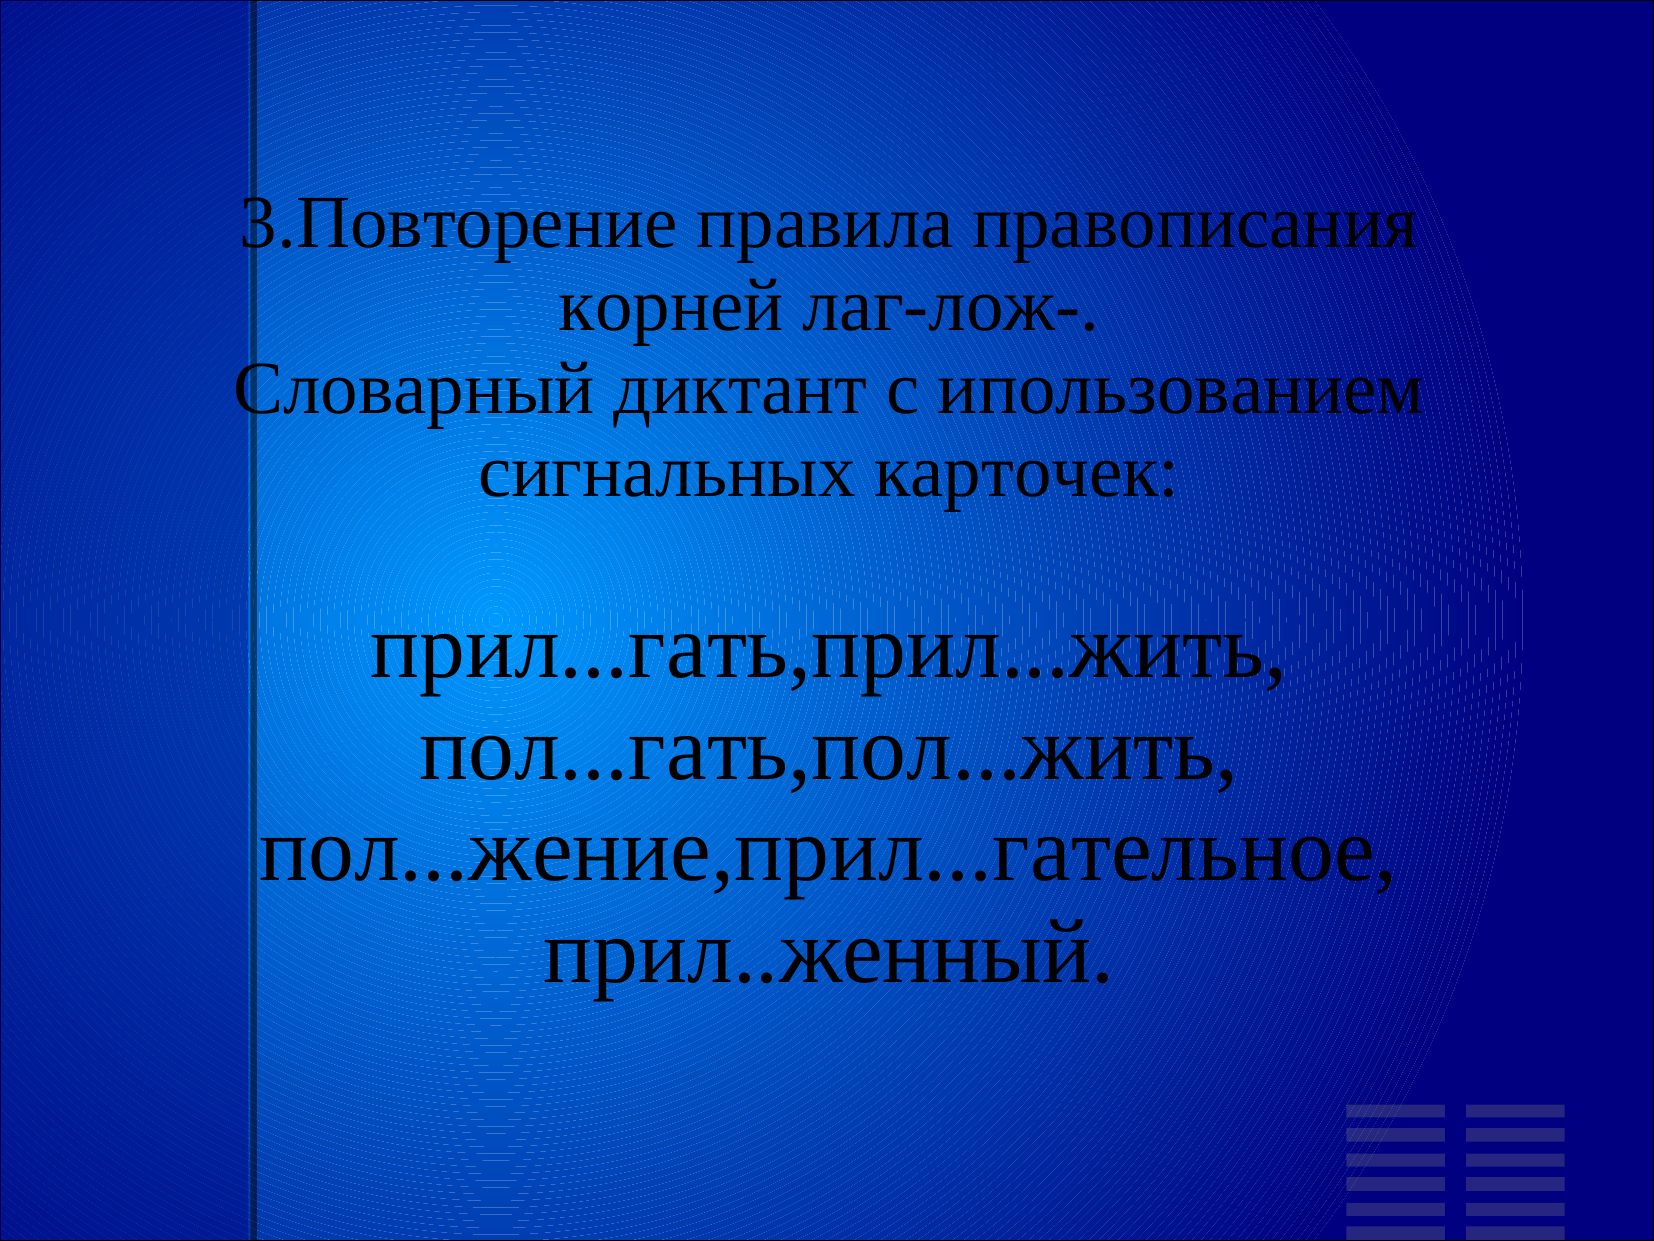

# 3.Повторение правила правописания корней лаг-лож-.
Словарный диктант с ипользованием сигнальных карточек:
прил...гать,прил...жить,
пол...гать,пол...жить,
пол...жение,прил...гательное,
прил..женный.